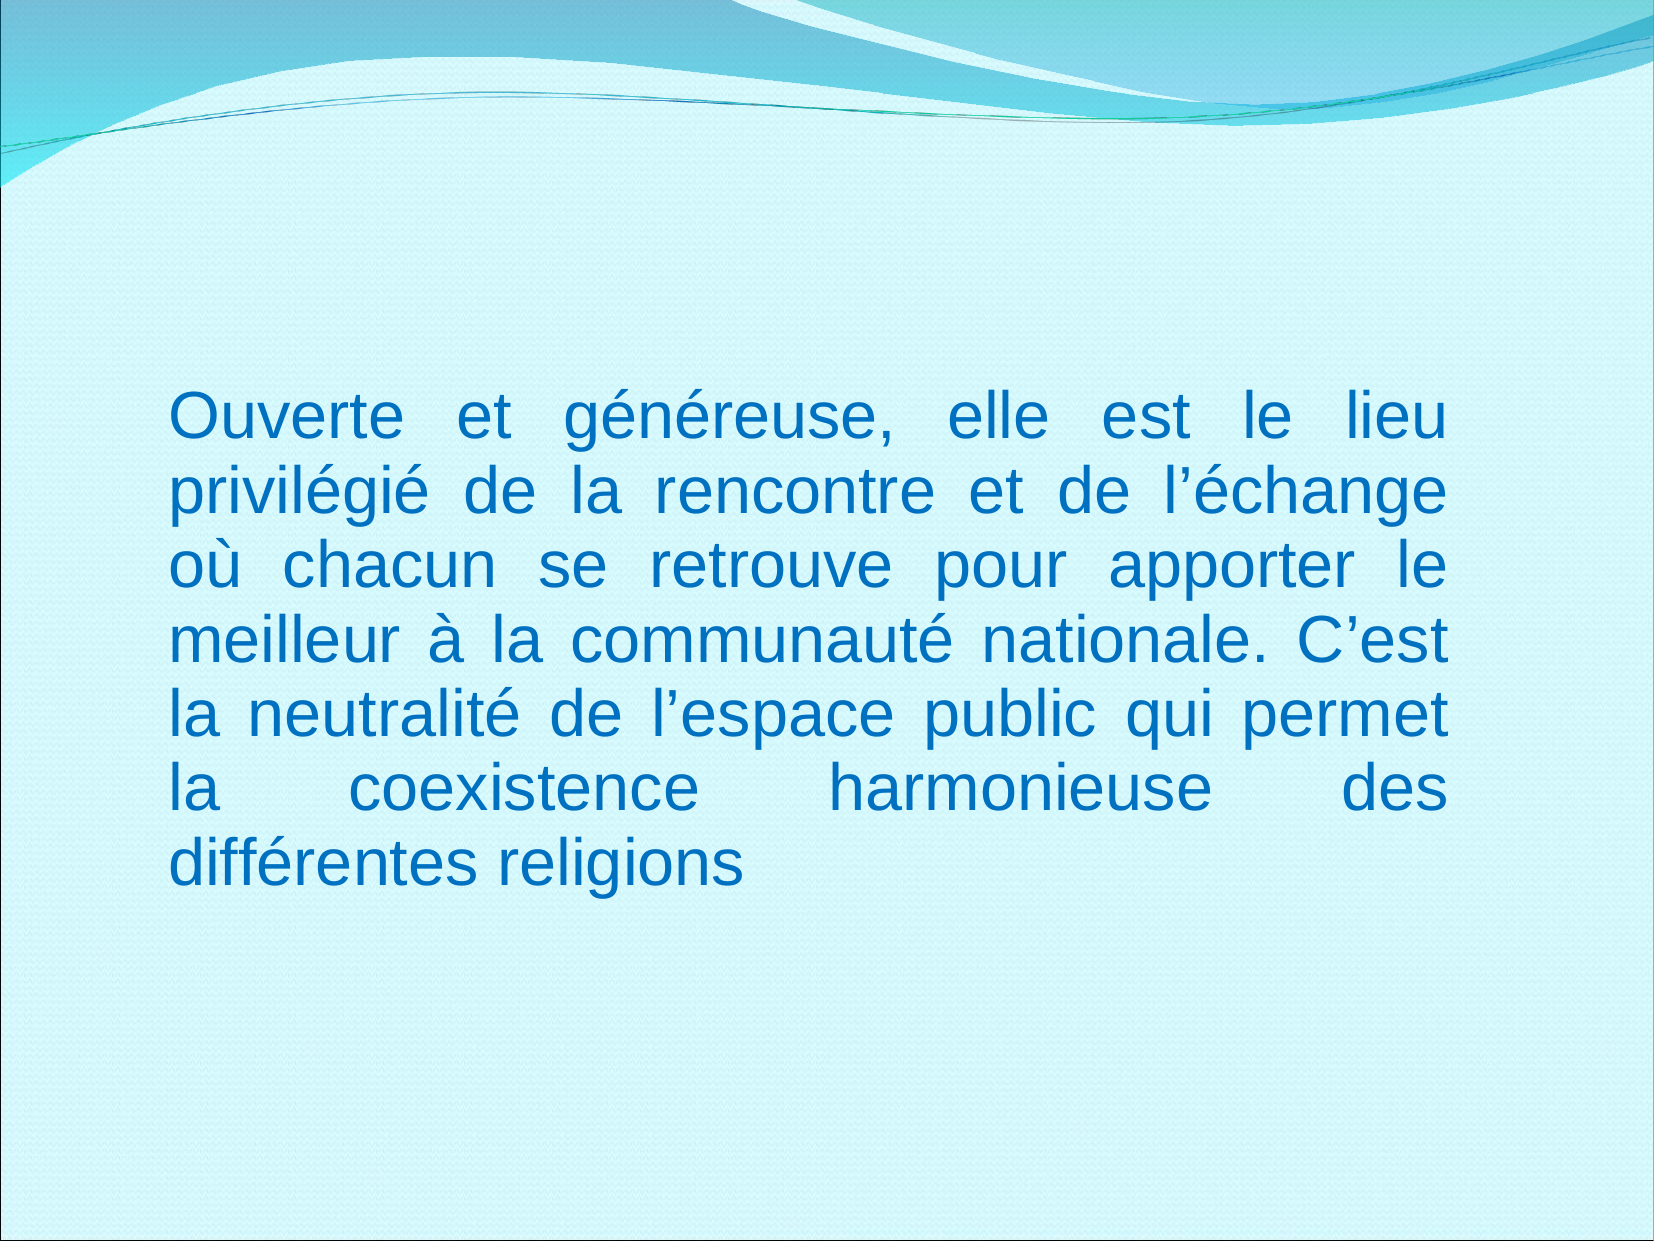

Ouverte et généreuse, elle est le lieu privilégié de la rencontre et de l’échange où chacun se retrouve pour apporter le meilleur à la communauté nationale. C’est la neutralité de l’espace public qui permet la coexistence harmonieuse des différentes religions